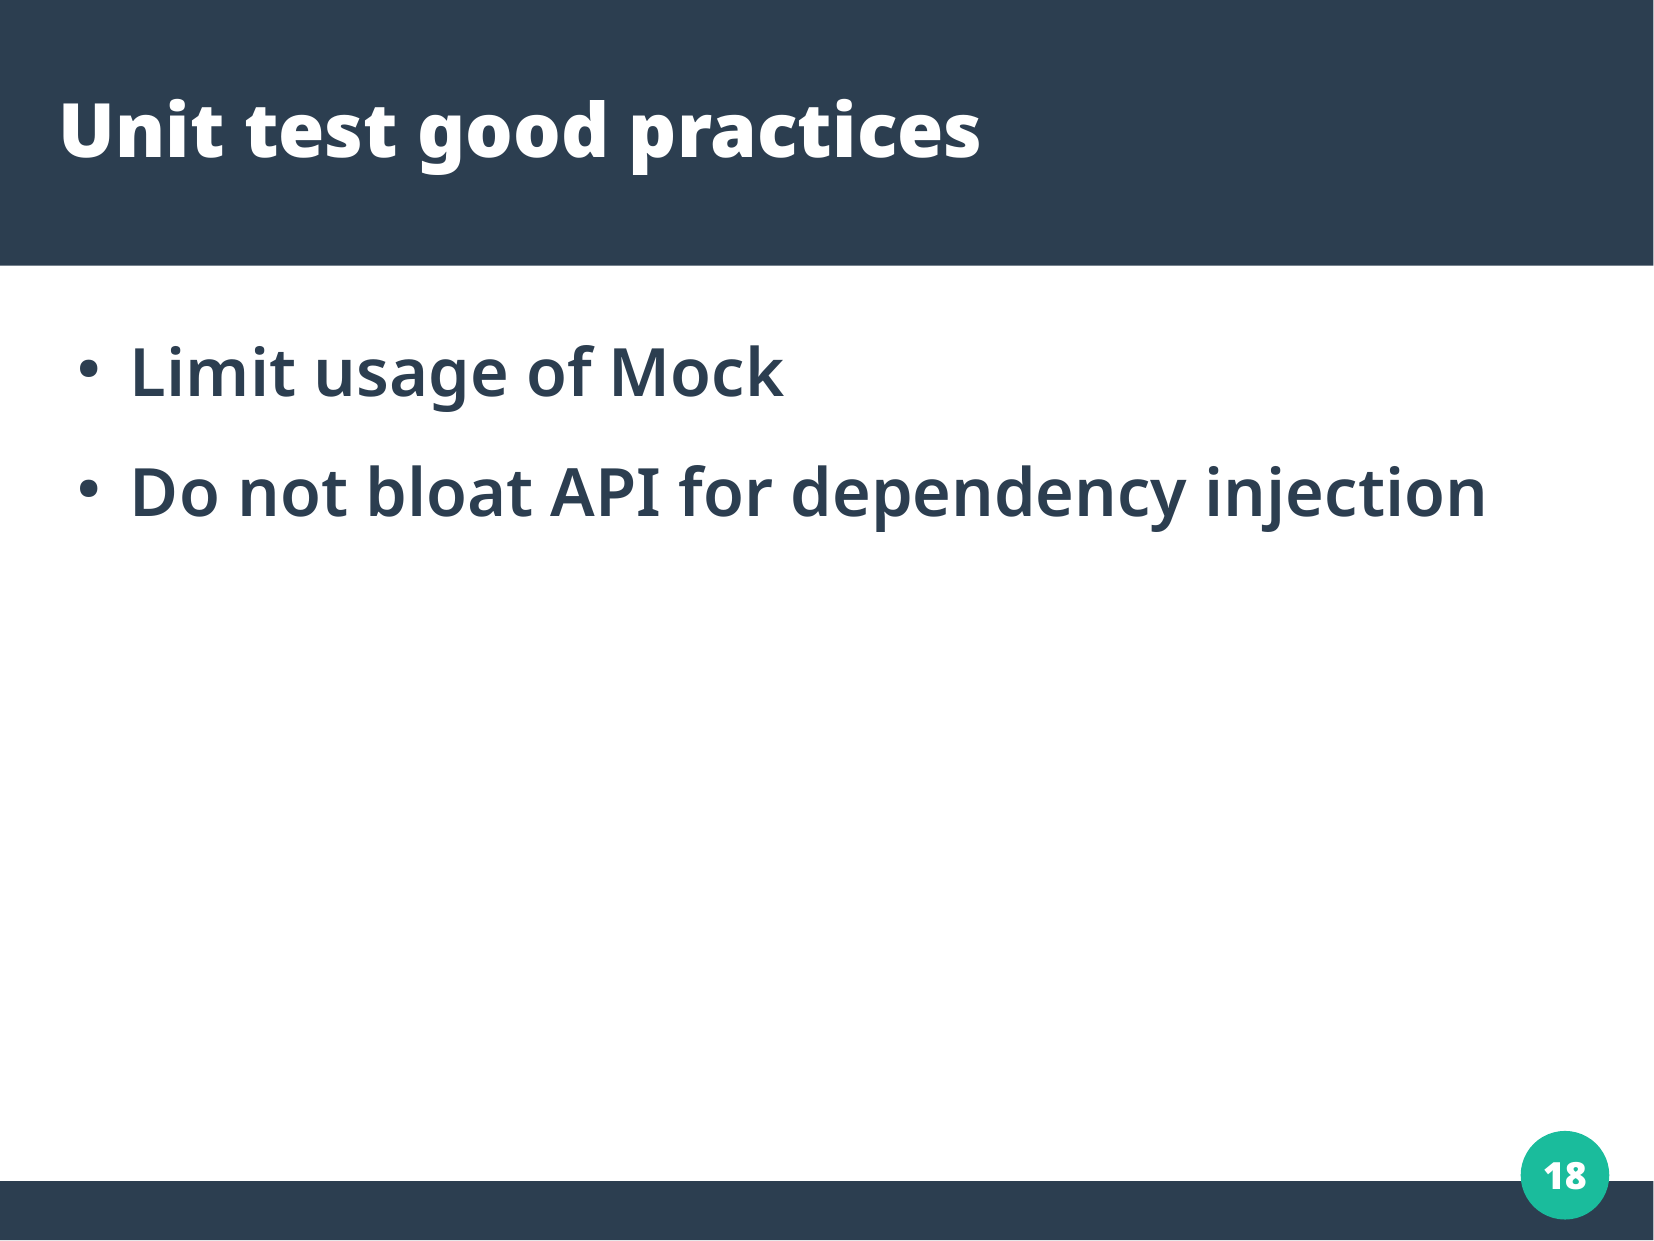

# Unit test good practices
Limit usage of Mock
Do not bloat API for dependency injection
18